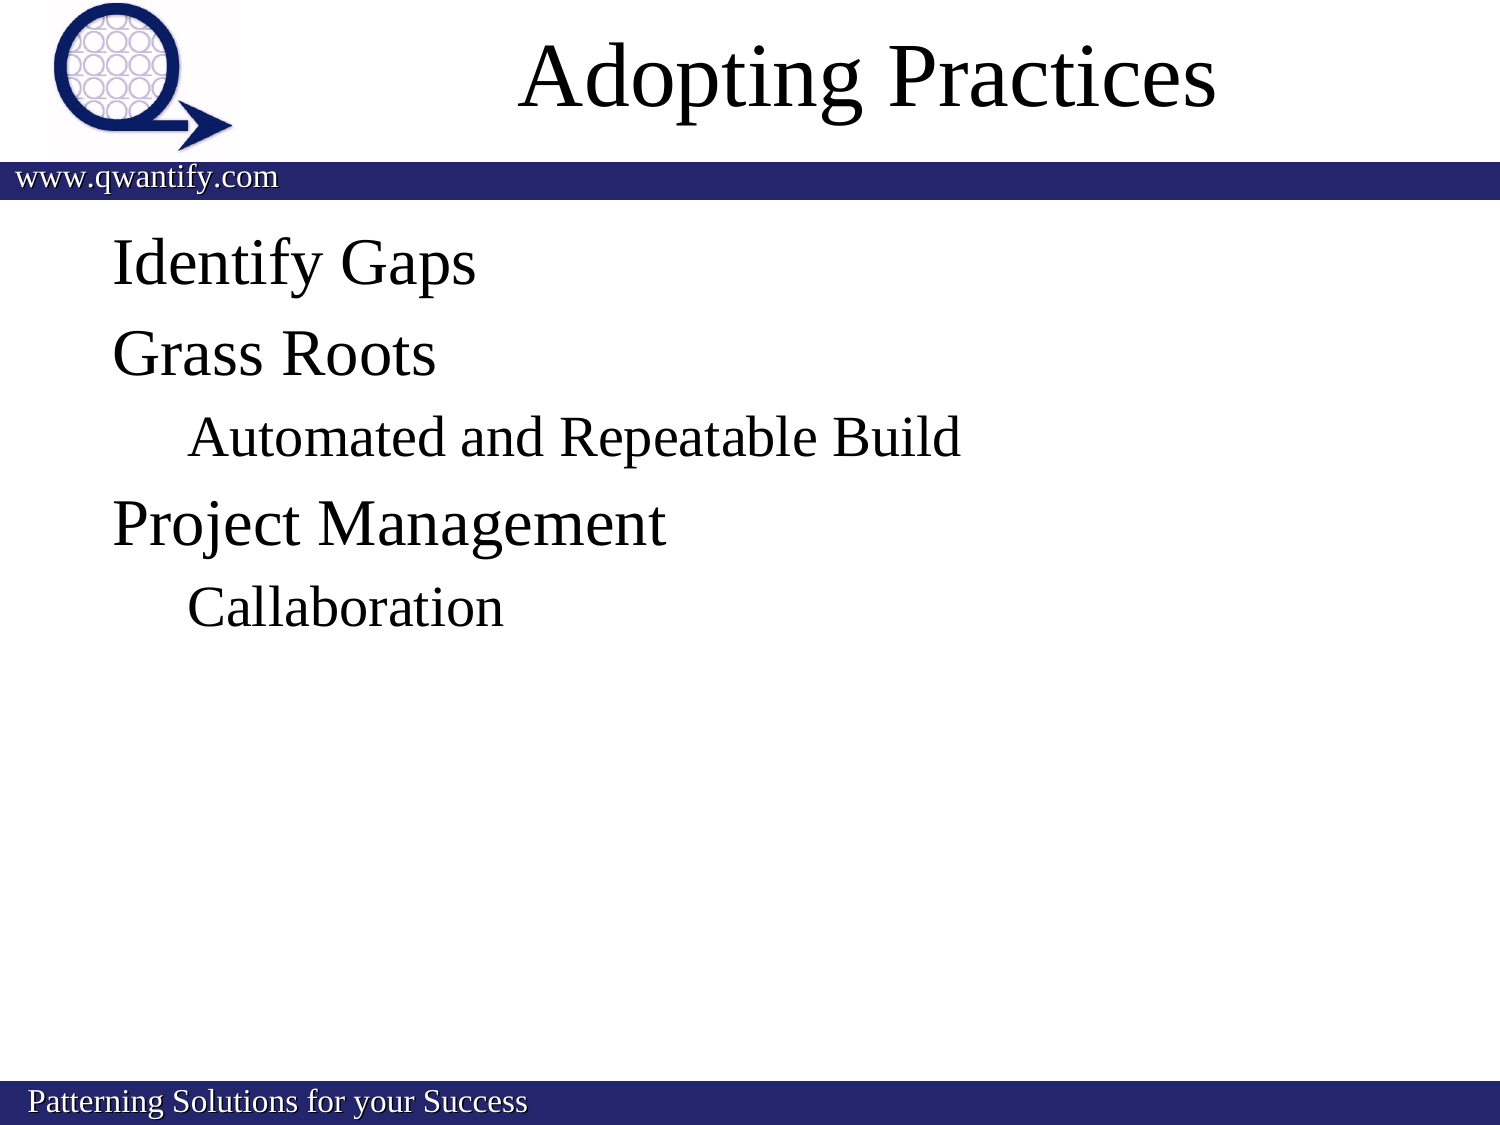

# Adopting Practices
Identify Gaps
Grass Roots
Automated and Repeatable Build
Project Management
Callaboration